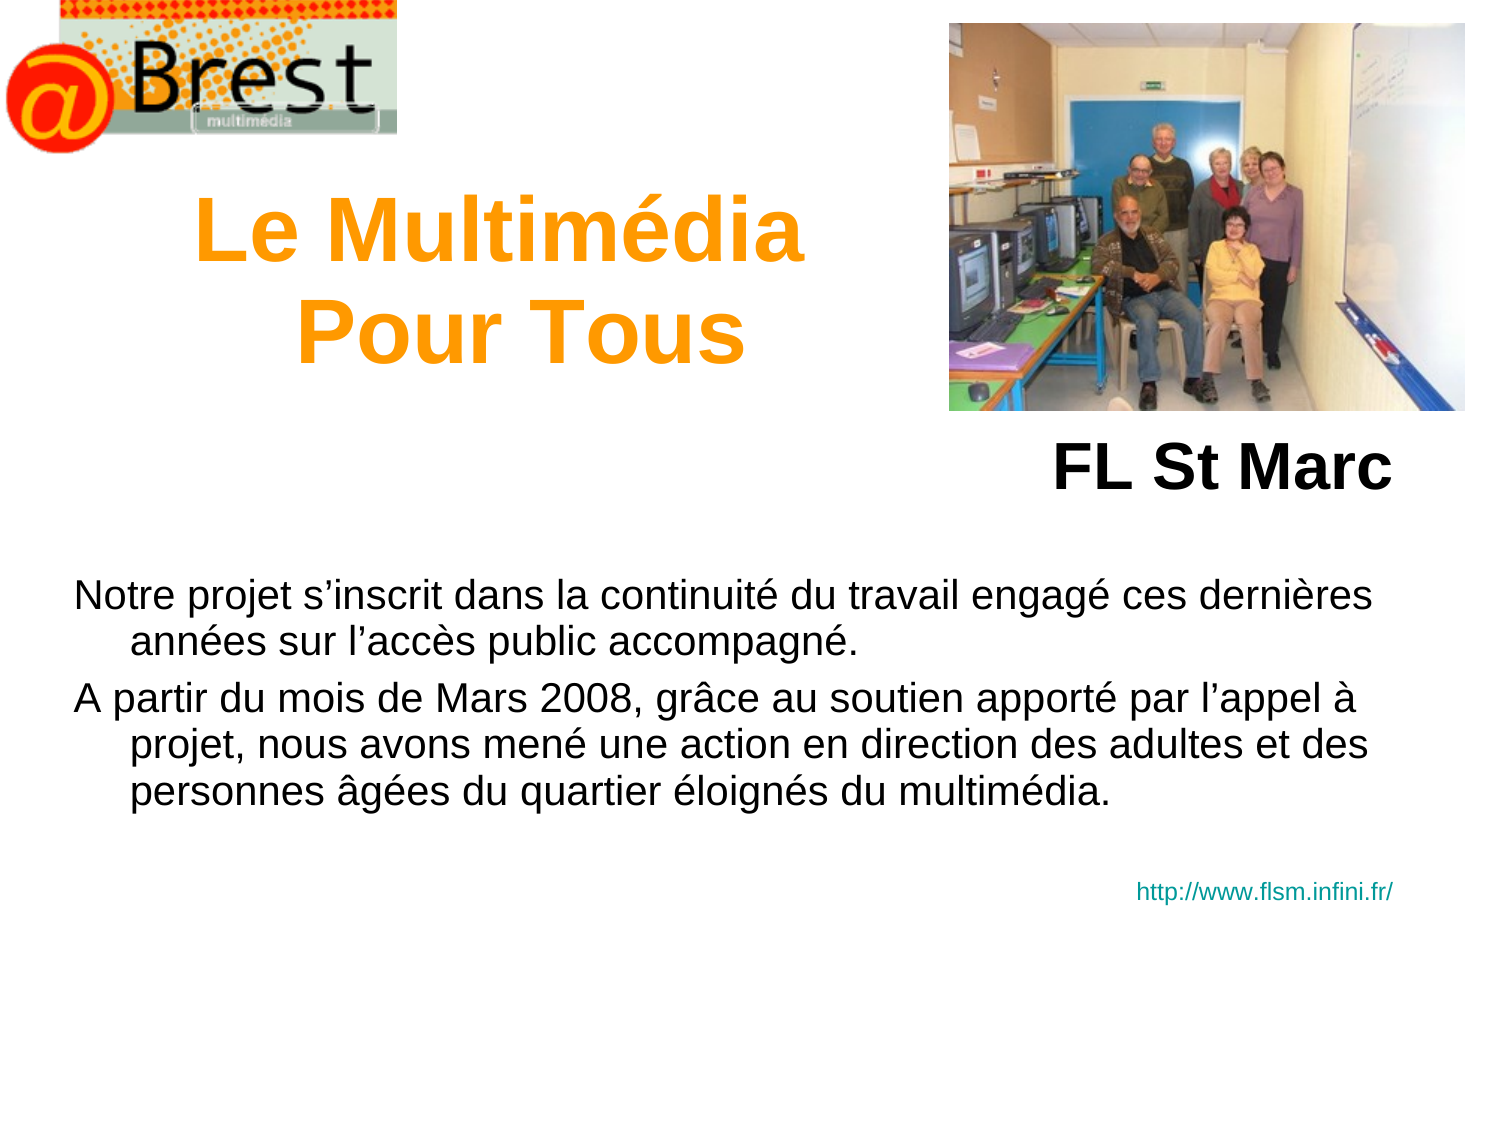

# Le Multimédia Pour Tous
FL St Marc
Notre projet s’inscrit dans la continuité du travail engagé ces dernières années sur l’accès public accompagné.
A partir du mois de Mars 2008, grâce au soutien apporté par l’appel à projet, nous avons mené une action en direction des adultes et des personnes âgées du quartier éloignés du multimédia.
http://www.flsm.infini.fr/